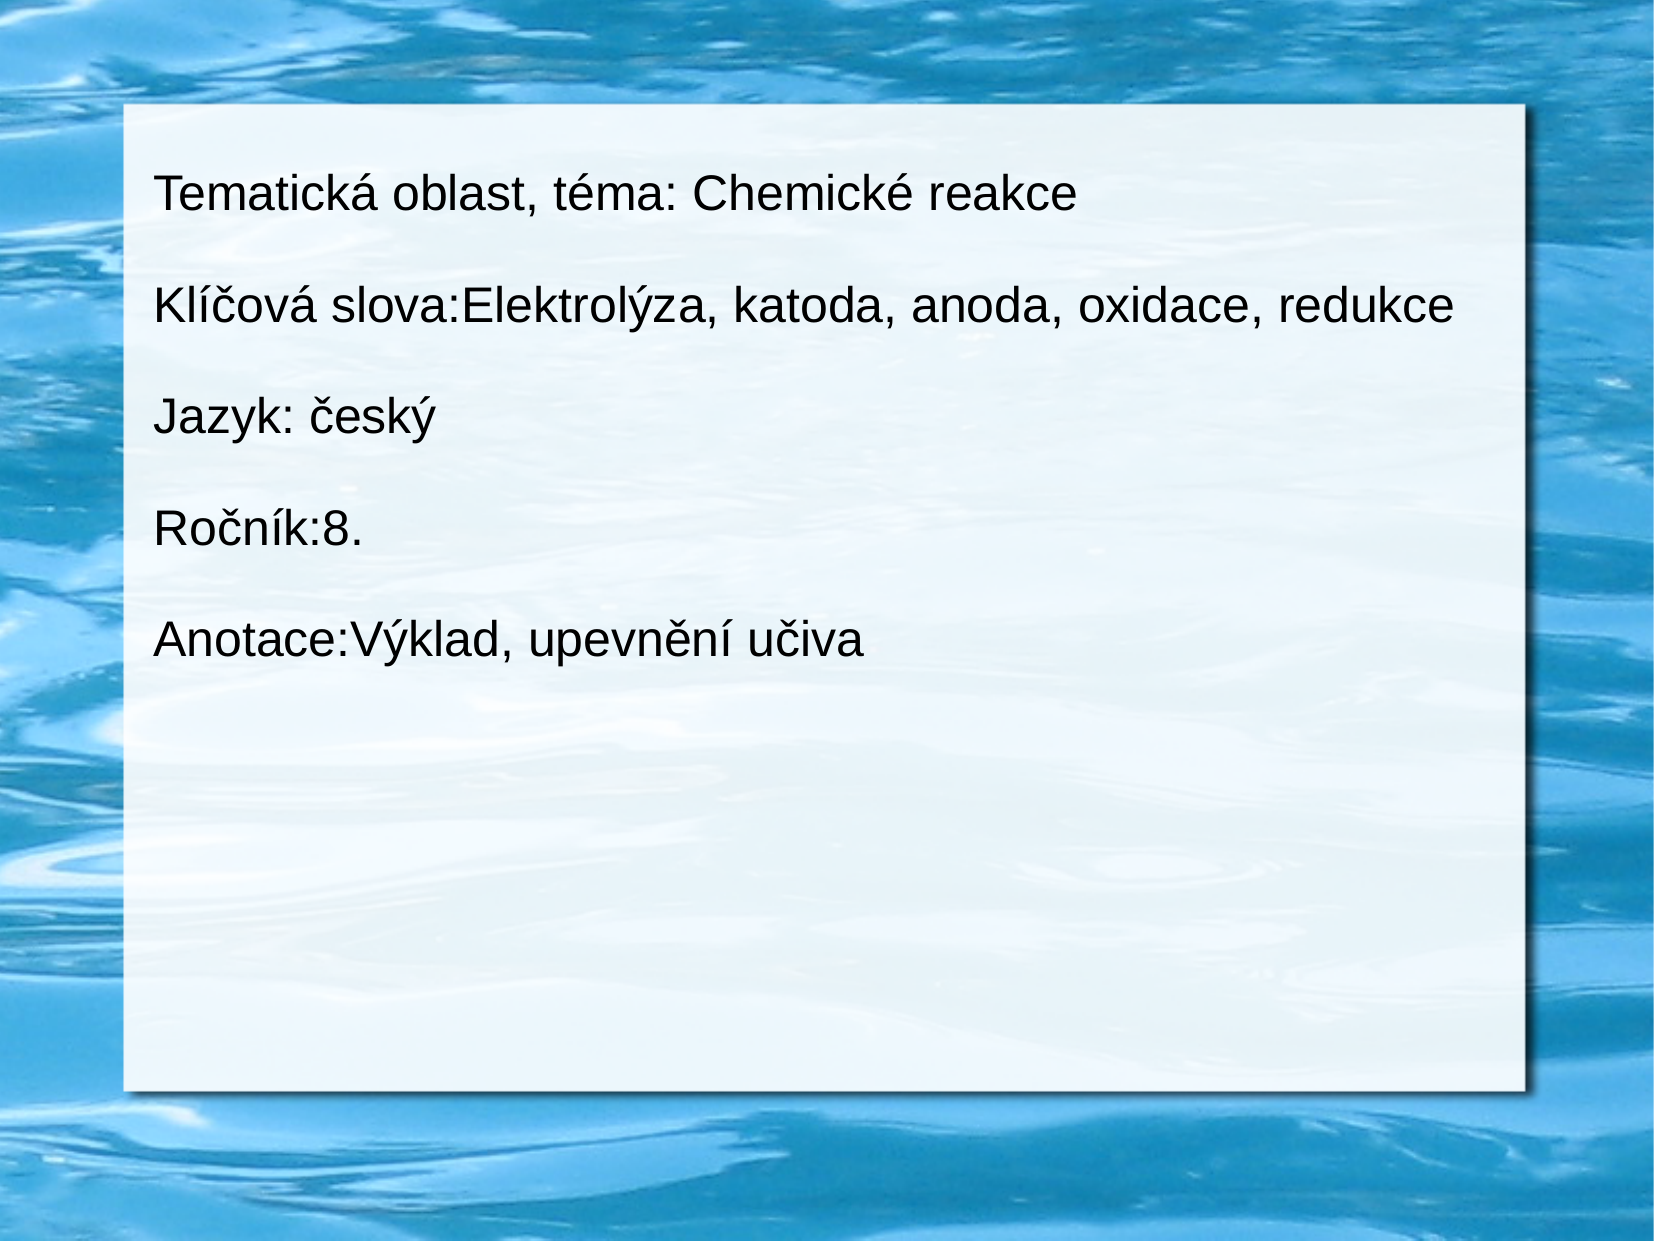

# Tematická oblast, téma: Chemické reakce Klíčová slova:Elektrolýza, katoda, anoda, oxidace, redukce Jazyk: český Ročník:8. Anotace:Výklad, upevnění učiva